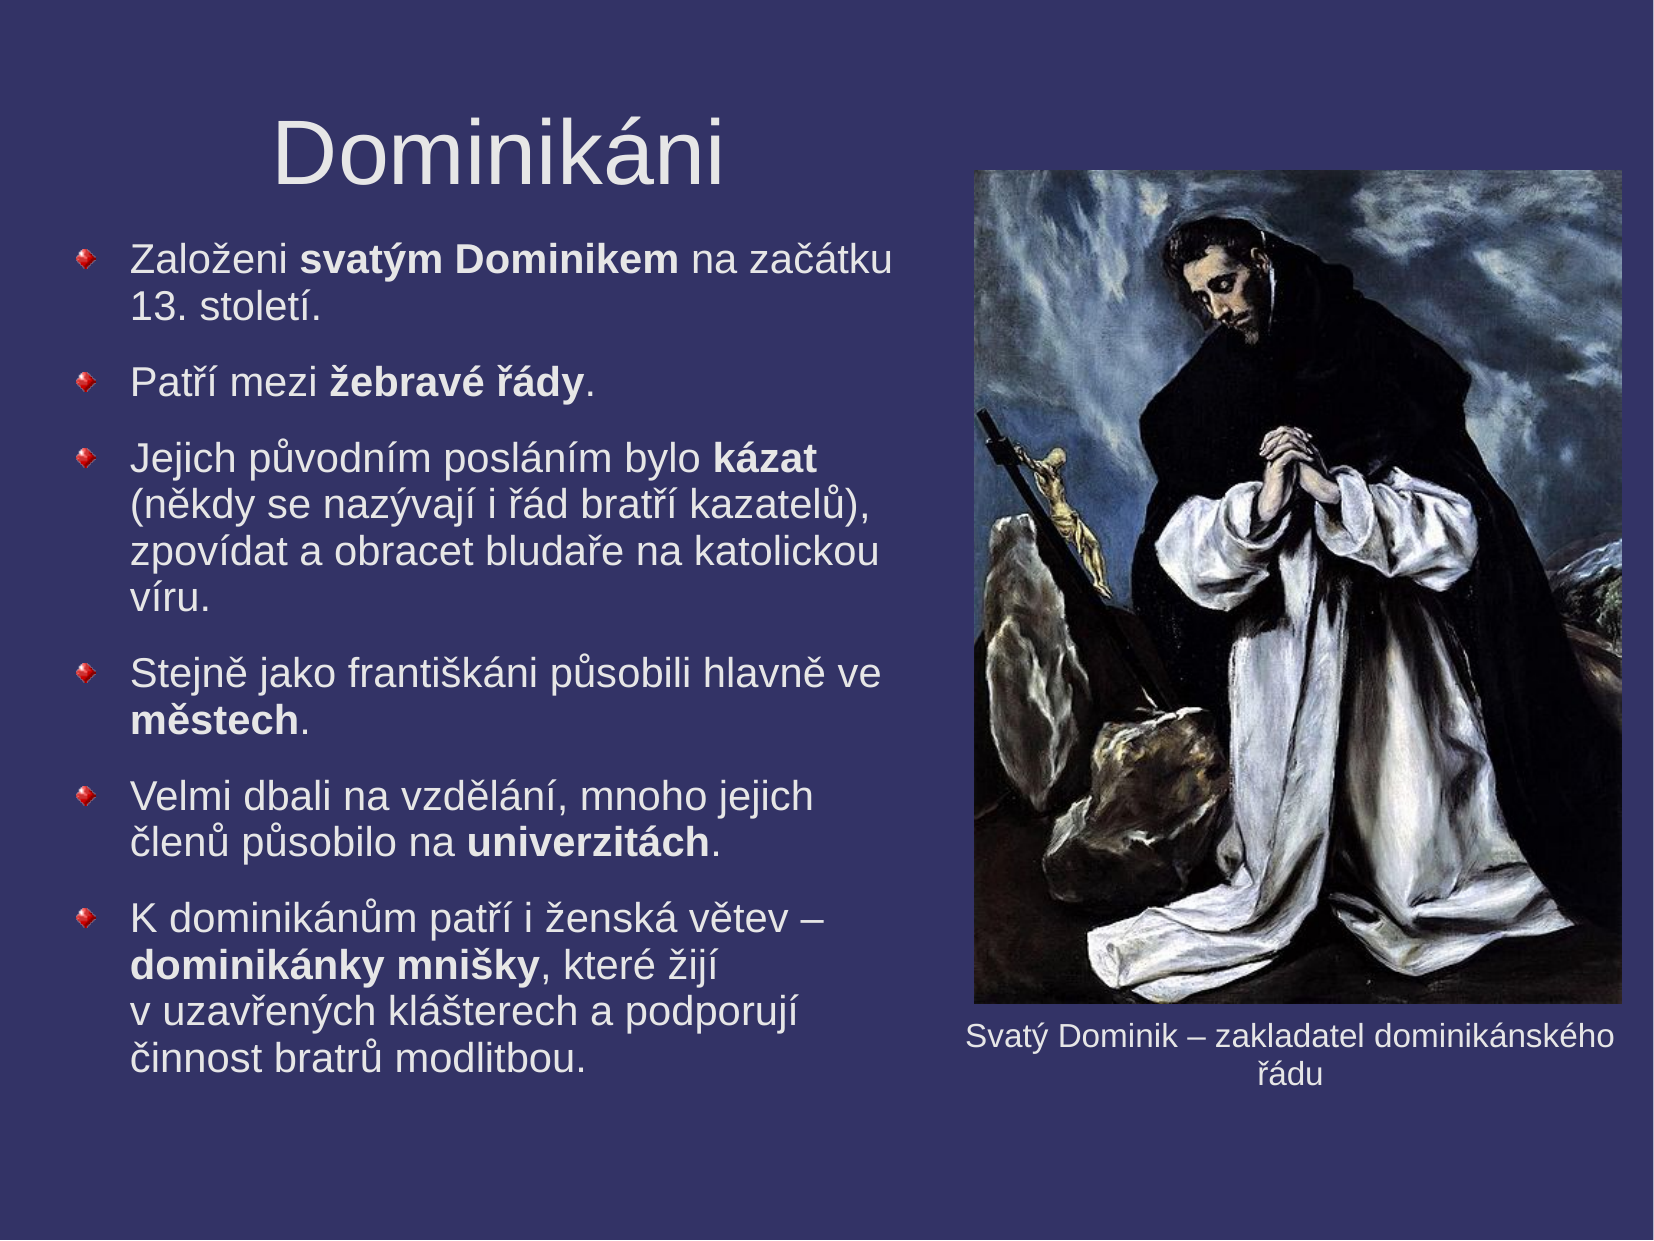

# Dominikáni
Založeni svatým Dominikem na začátku 13. století.
Patří mezi žebravé řády.
Jejich původním posláním bylo kázat (někdy se nazývají i řád bratří kazatelů), zpovídat a obracet bludaře na katolickou víru.
Stejně jako františkáni působili hlavně ve městech.
Velmi dbali na vzdělání, mnoho jejich členů působilo na univerzitách.
K dominikánům patří i ženská větev – dominikánky mnišky, které žijí
v uzavřených klášterech a podporují činnost bratrů modlitbou.
Svatý Dominik – zakladatel dominikánského řádu